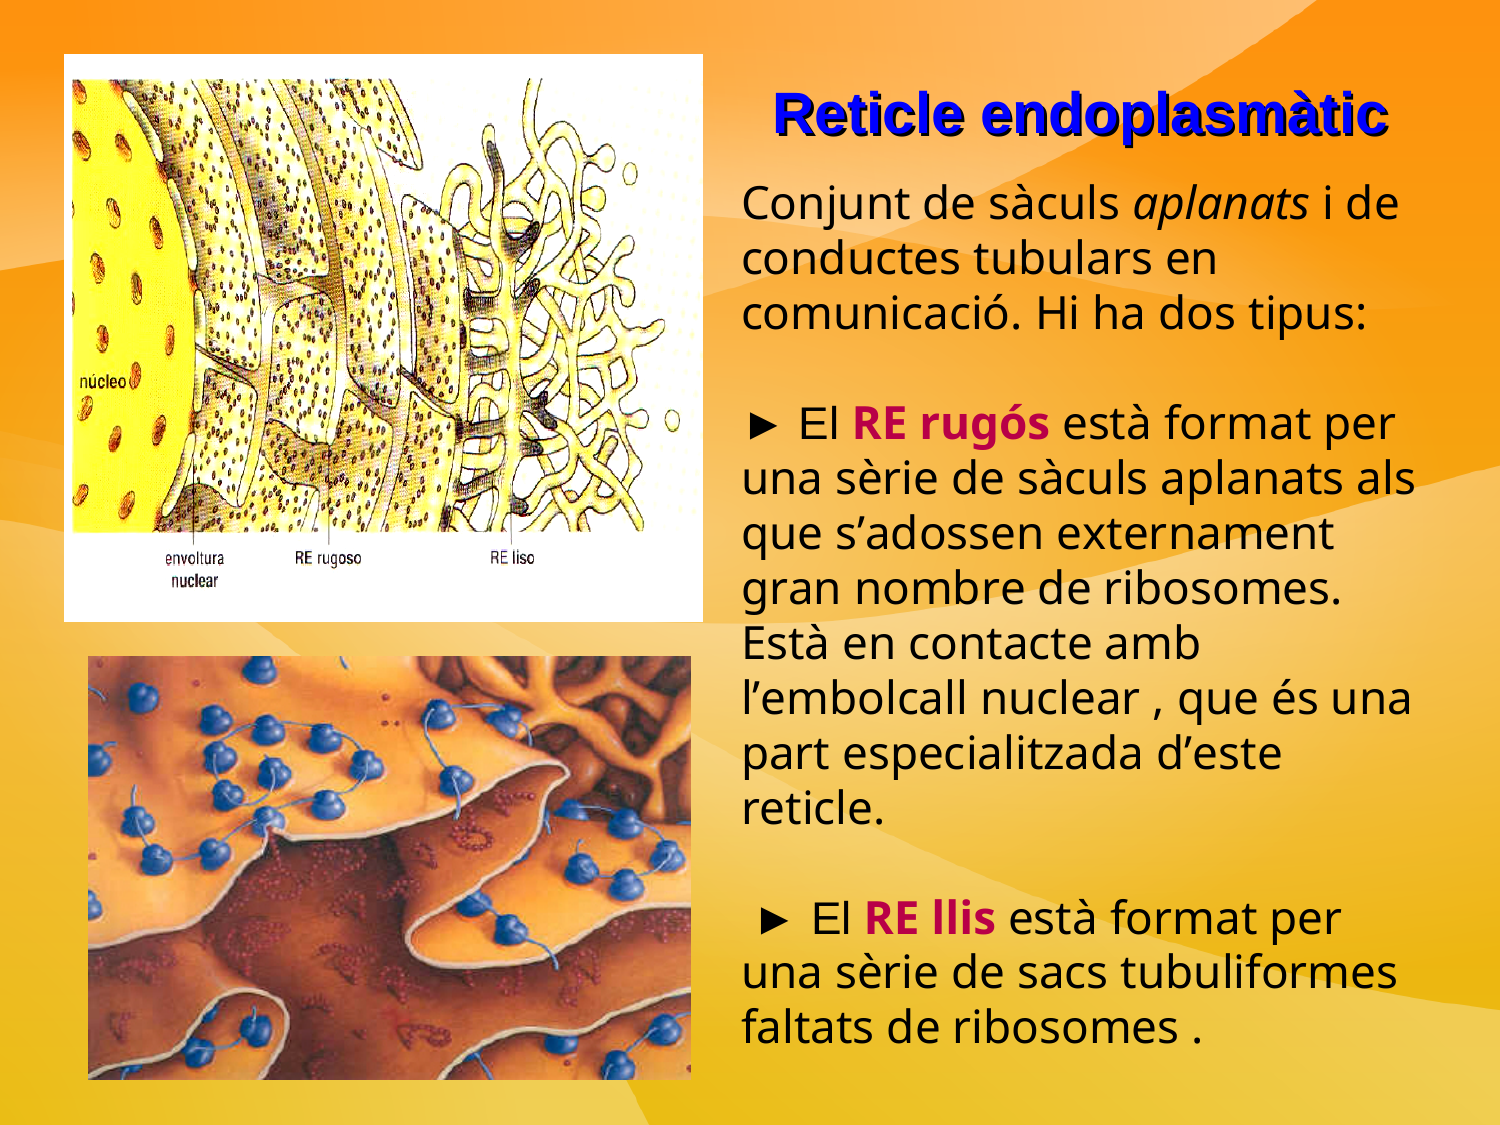

# Reticle endoplasmàtic
Conjunt de sàculs aplanats i de conductes tubulars en comunicació. Hi ha dos tipus:
► El RE rugós està format per una sèrie de sàculs aplanats als que s’adossen externament gran nombre de ribosomes. Està en contacte amb l’embolcall nuclear , que és una part especialitzada d’este reticle.
 ► El RE llis està format per una sèrie de sacs tubuliformes faltats de ribosomes .